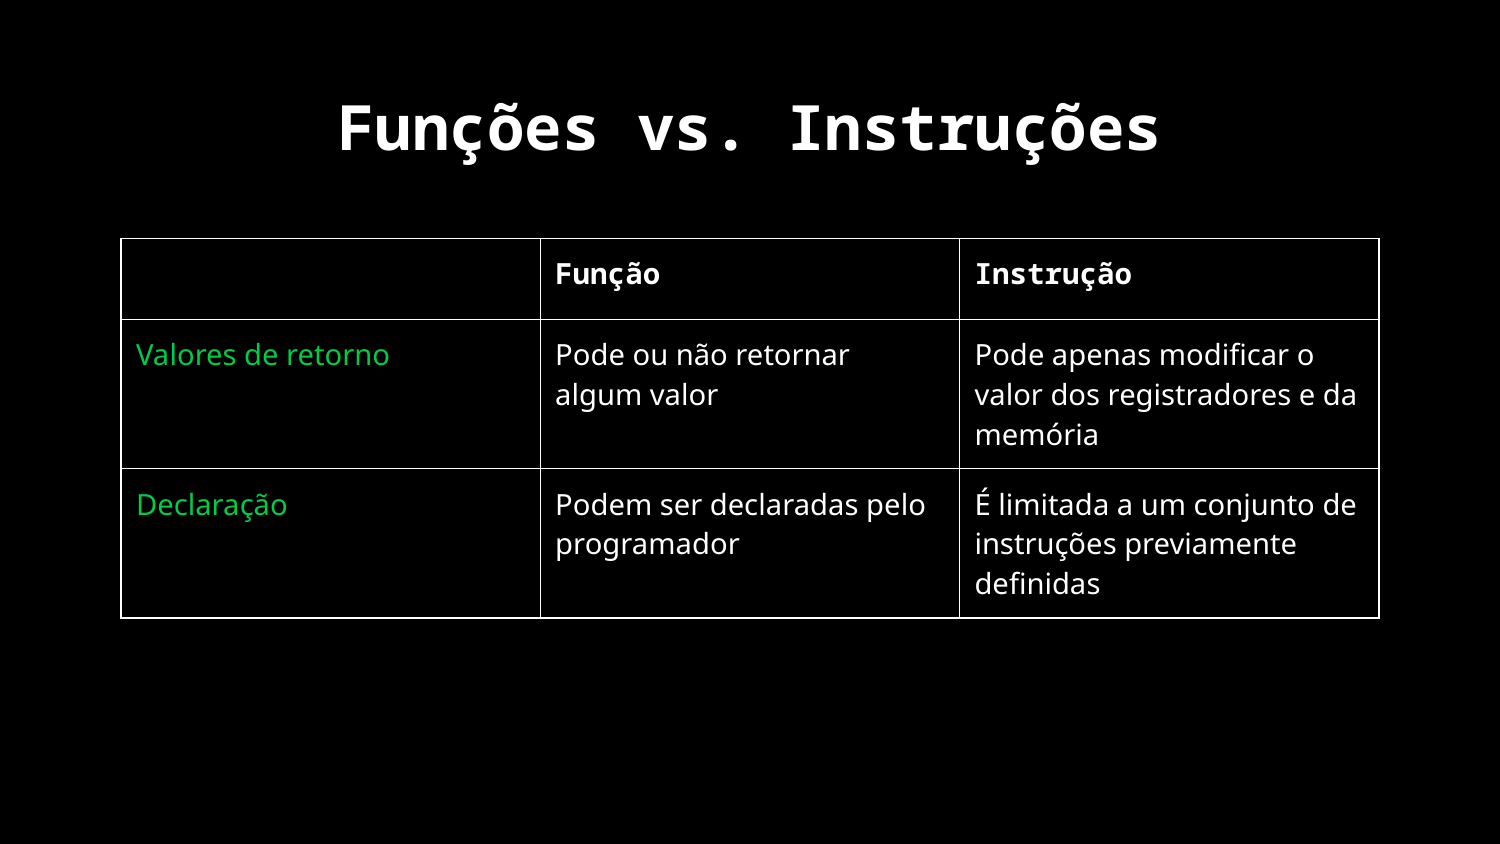

# Funções vs. Instruções
| | Função | Instrução |
| --- | --- | --- |
| Valores de retorno | Pode ou não retornar algum valor | Pode apenas modificar o valor dos registradores e da memória |
| Declaração | Podem ser declaradas pelo programador | É limitada a um conjunto de instruções previamente definidas |